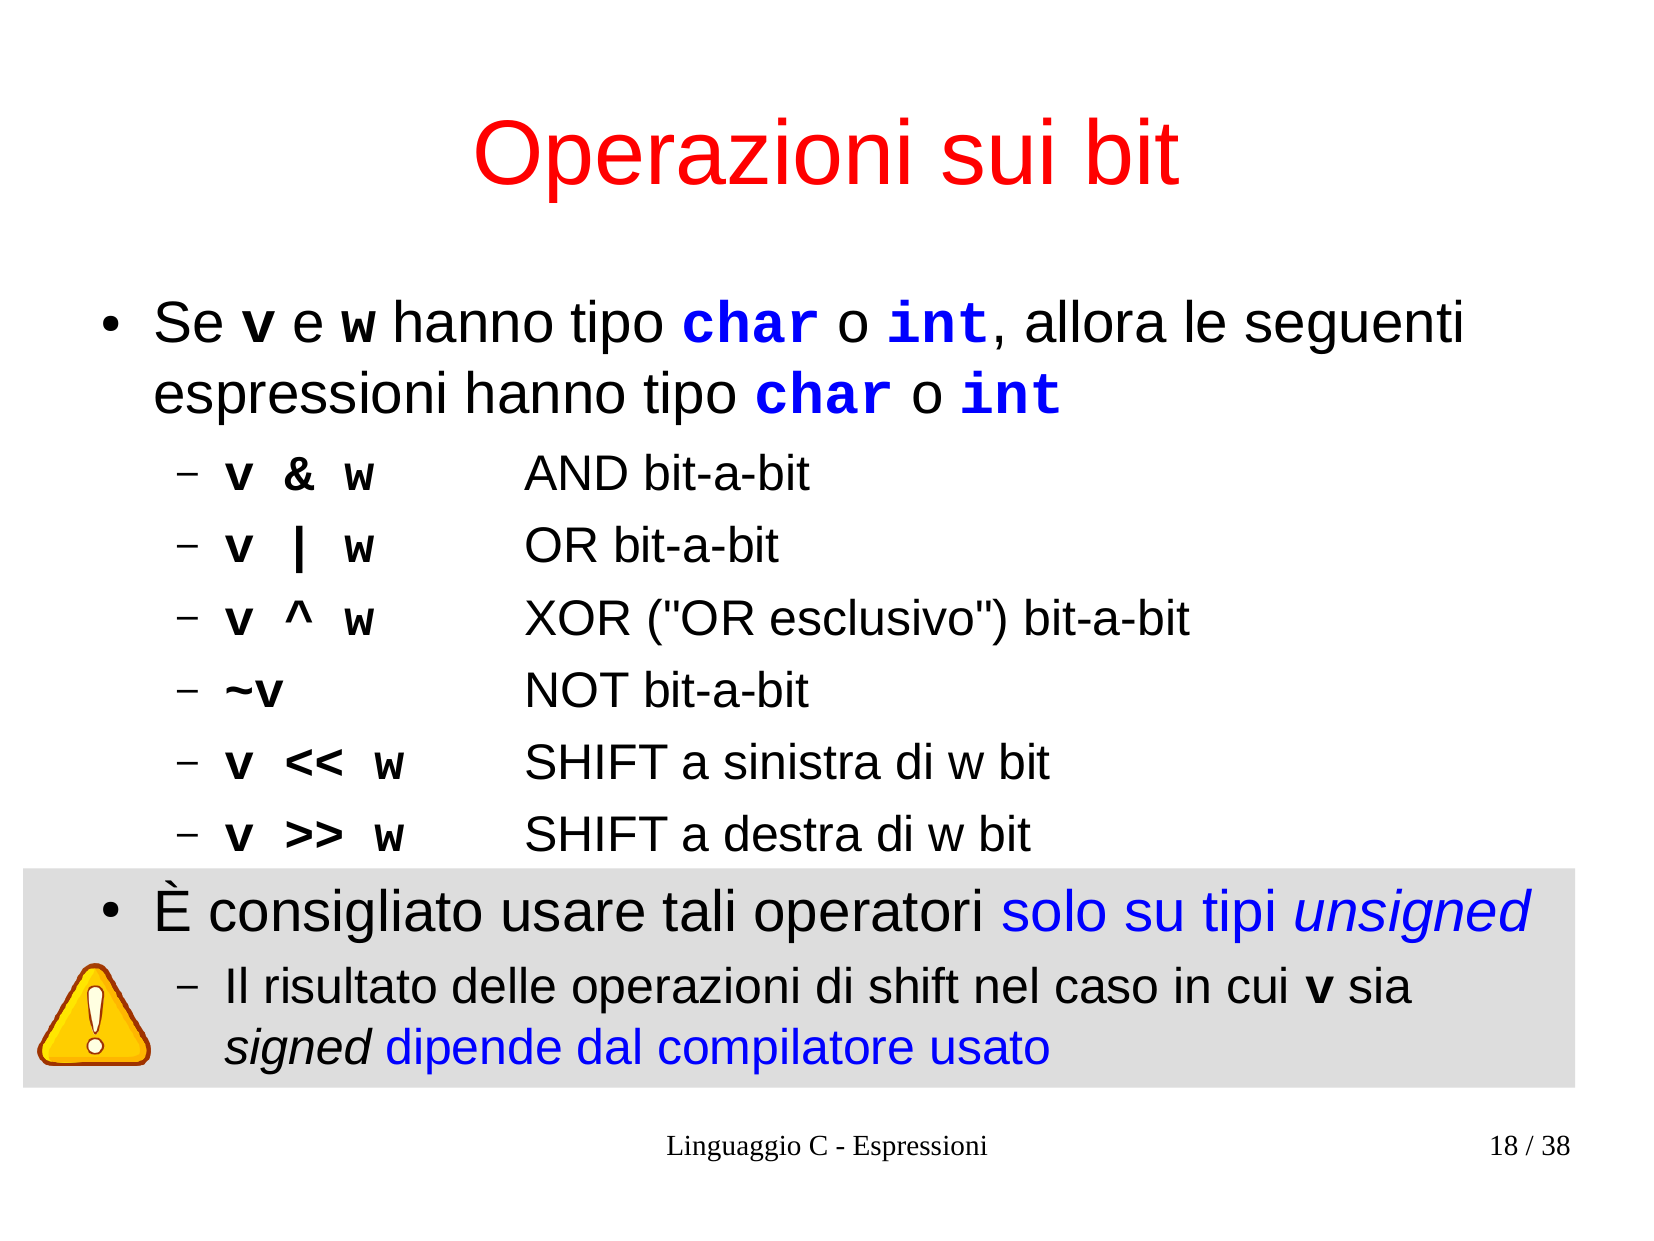

# Operazioni sui bit
Se v e w hanno tipo char o int, allora le seguenti espressioni hanno tipo char o int
v & w 		AND bit-a-bit
v | w		OR bit-a-bit
v ^ w 		XOR ("OR esclusivo") bit-a-bit
~v				NOT bit-a-bit
v << w		SHIFT a sinistra di w bit
v >> w		SHIFT a destra di w bit
È consigliato usare tali operatori solo su tipi unsigned
Il risultato delle operazioni di shift nel caso in cui v sia signed dipende dal compilatore usato
Linguaggio C - Espressioni
18